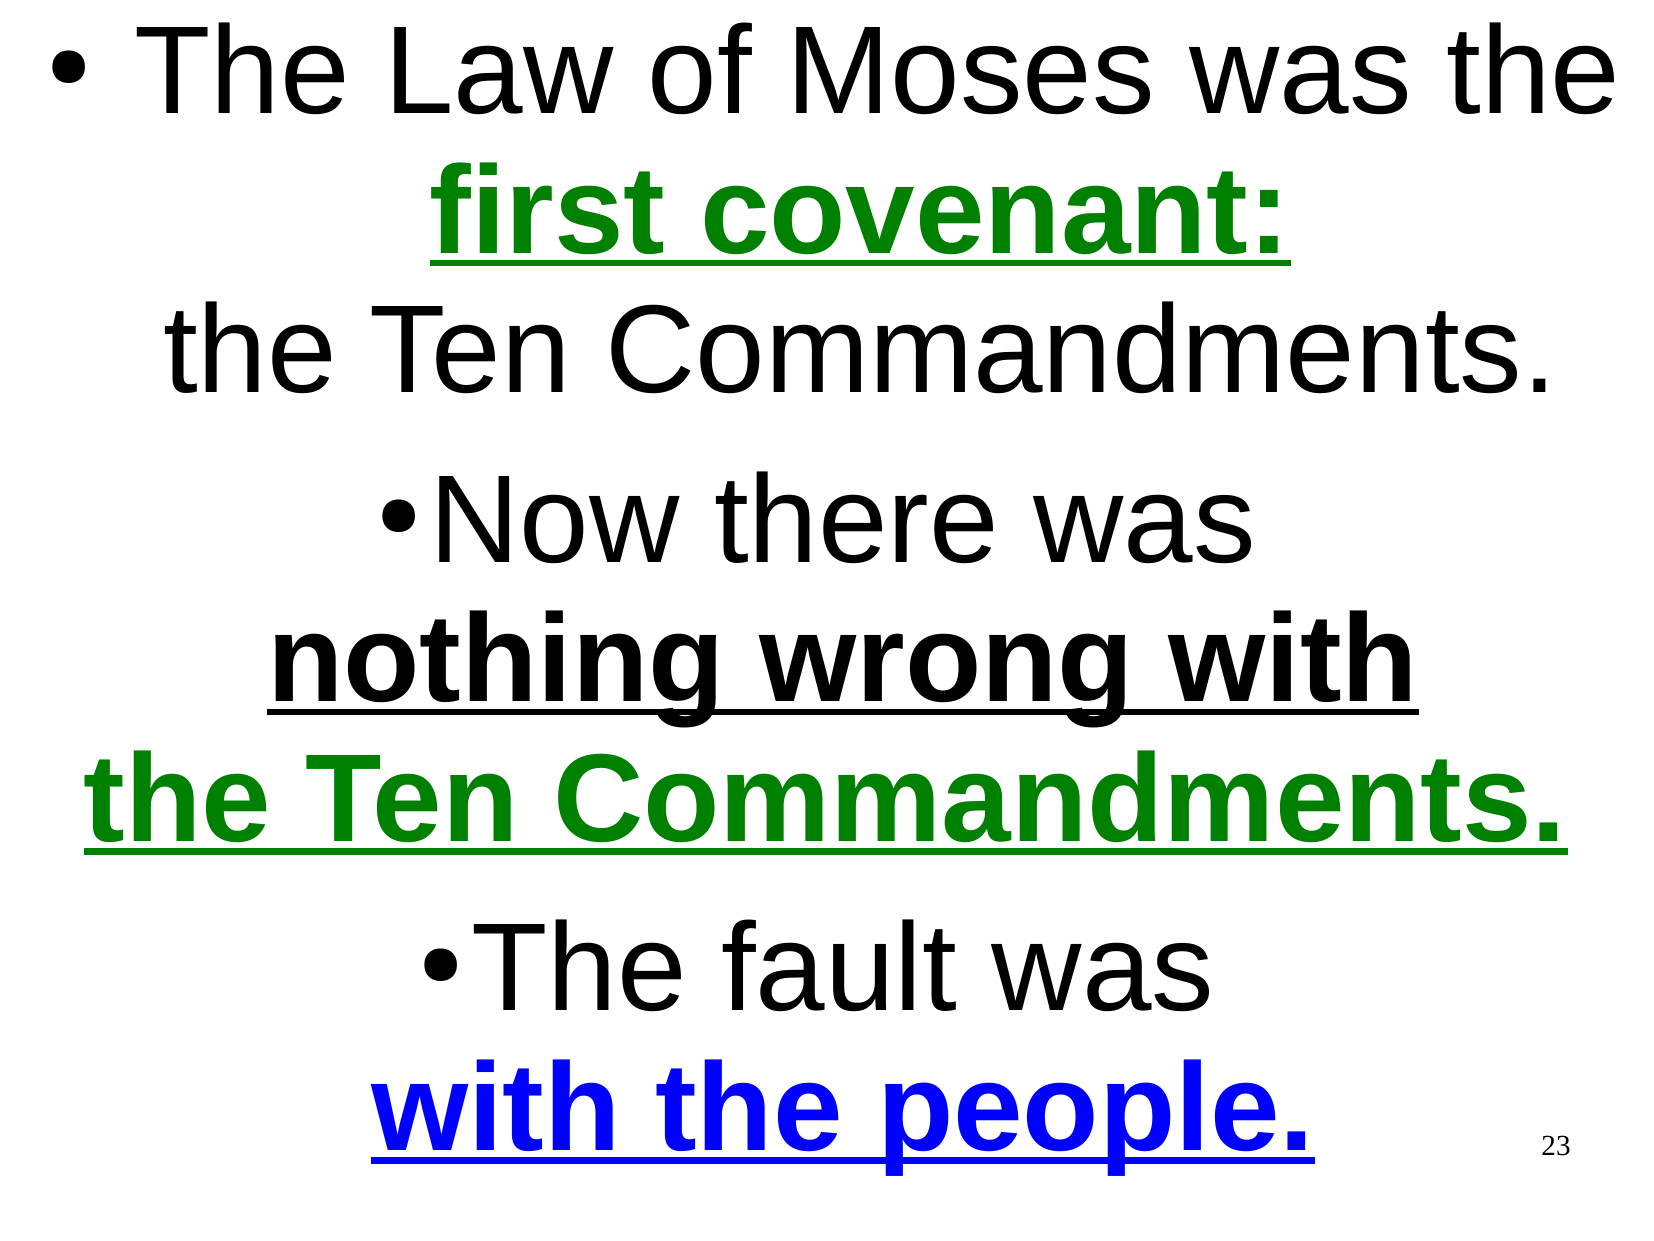

# The Law of Moses was the first covenant: the Ten Commandments.
Now there was
nothing wrong with
the Ten Commandments.
The fault was
with the people.
23